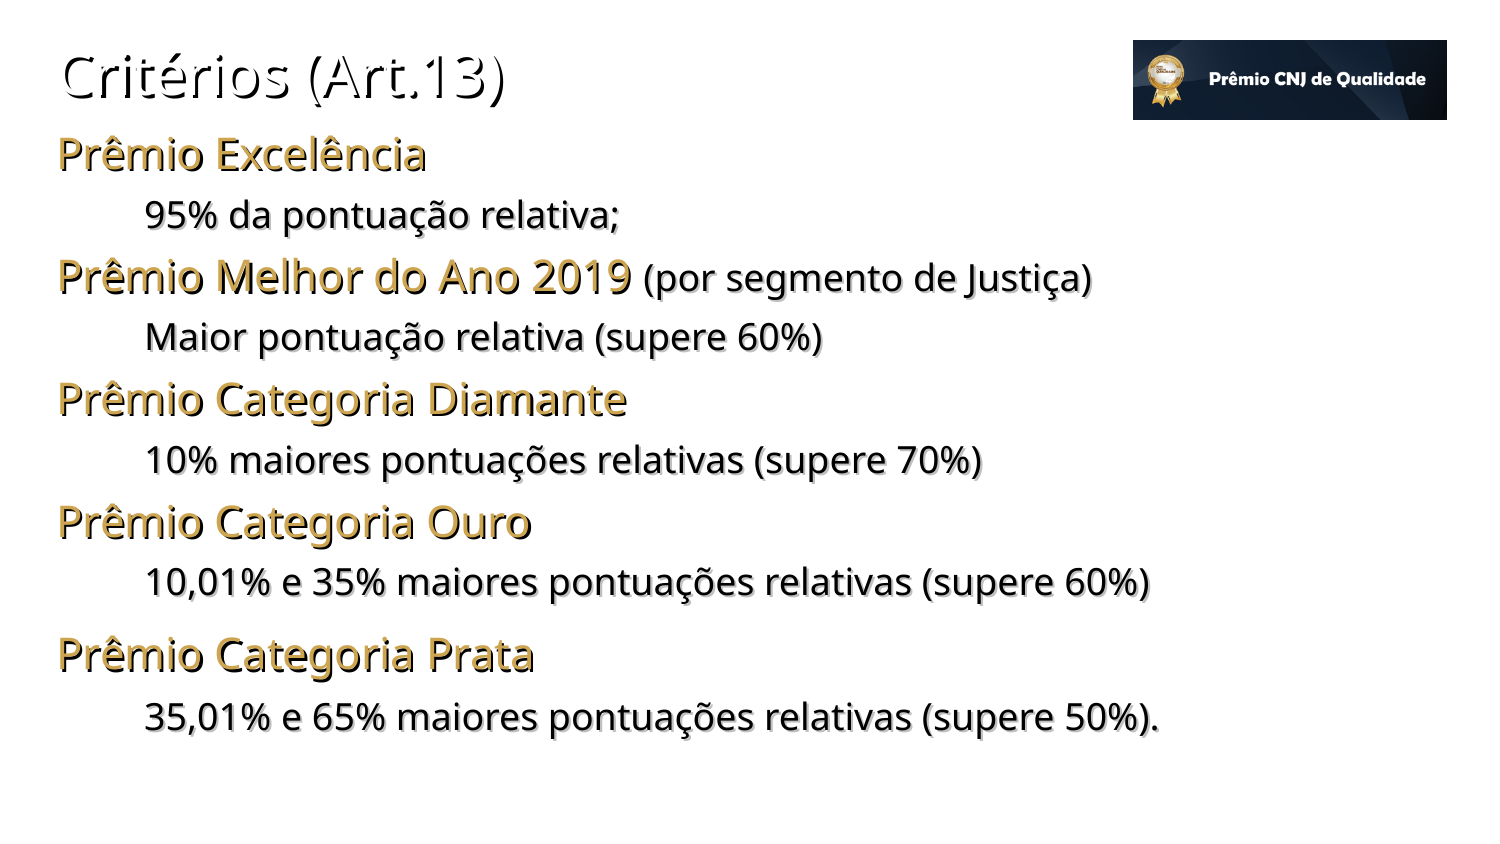

Critérios (Art.13)
# Prêmio Excelência
 95% da pontuação relativa;
Prêmio Melhor do Ano 2019 (por segmento de Justiça)
 Maior pontuação relativa (supere 60%)
Prêmio Categoria Diamante
 10% maiores pontuações relativas (supere 70%)
Prêmio Categoria Ouro
 10,01% e 35% maiores pontuações relativas (supere 60%)
Prêmio Categoria Prata
 35,01% e 65% maiores pontuações relativas (supere 50%).